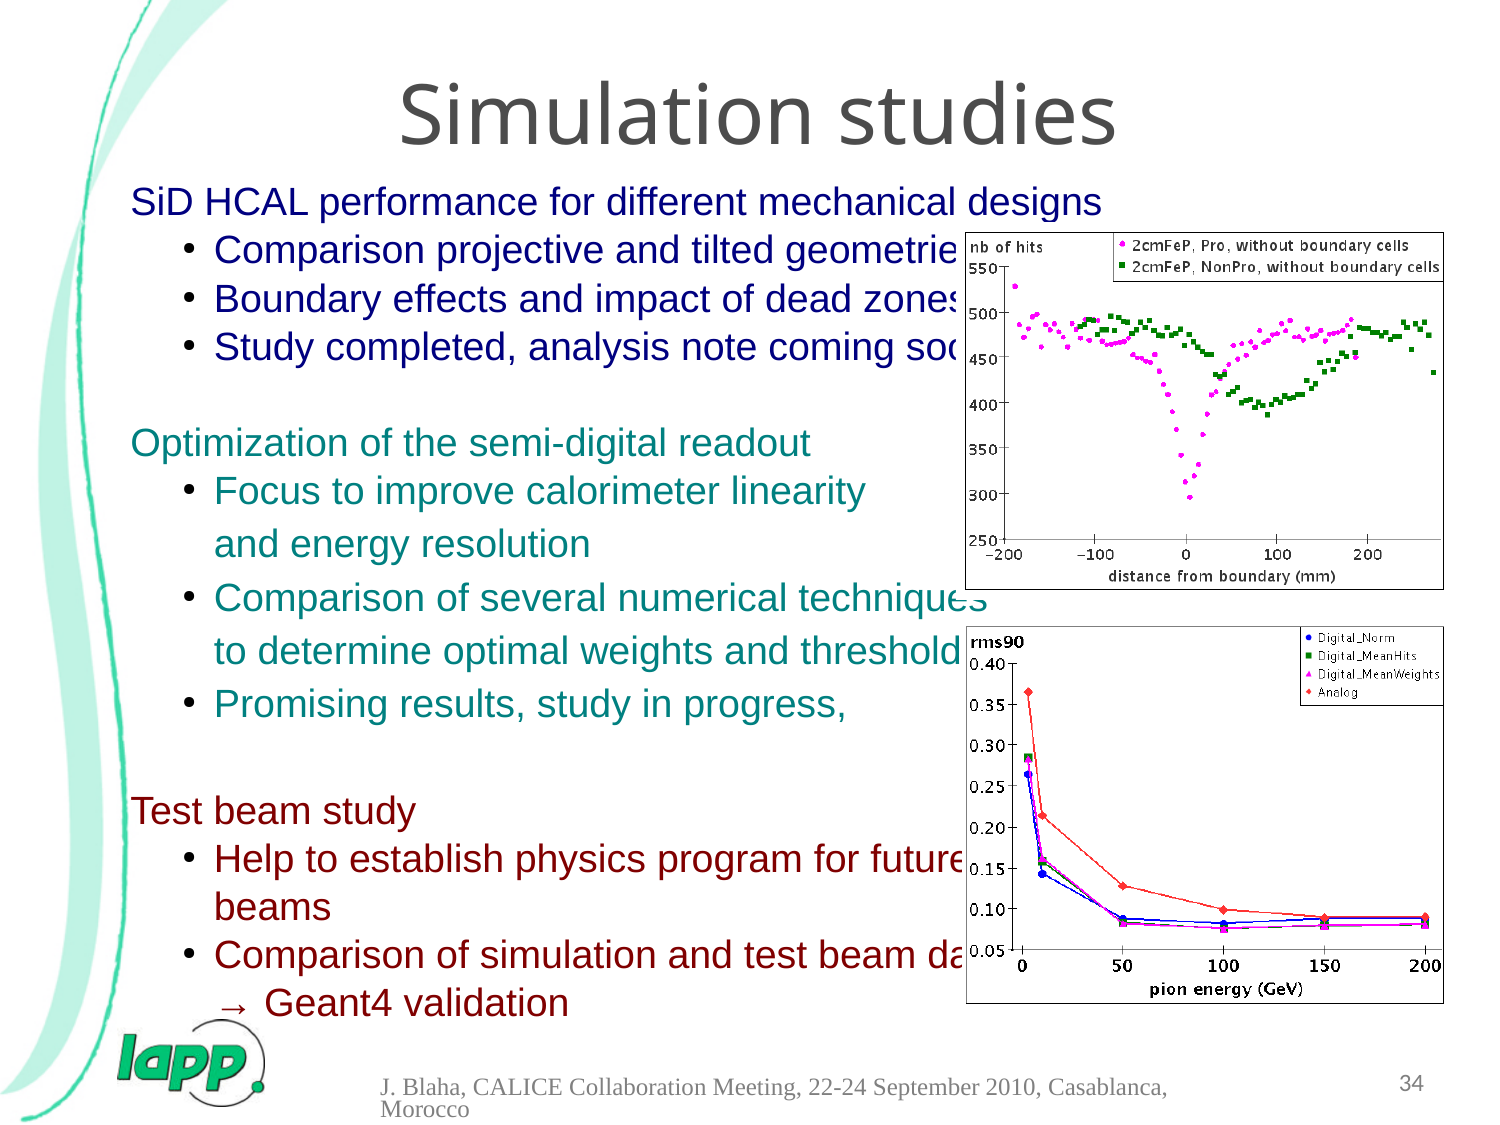

Simulation studies
#
SiD HCAL performance for different mechanical designs
Comparison projective and tilted geometries
Boundary effects and impact of dead zones
Study completed, analysis note coming soon
Optimization of the semi-digital readout
Focus to improve calorimeter linearity
and energy resolution
Comparison of several numerical techniques
to determine optimal weights and thresholds
Promising results, study in progress,
Test beam study
Help to establish physics program for future test
beams
Comparison of simulation and test beam data
→ Geant4 validation
34
J. Blaha, CALICE Collaboration Meeting, 22-24 September 2010, Casablanca, Morocco